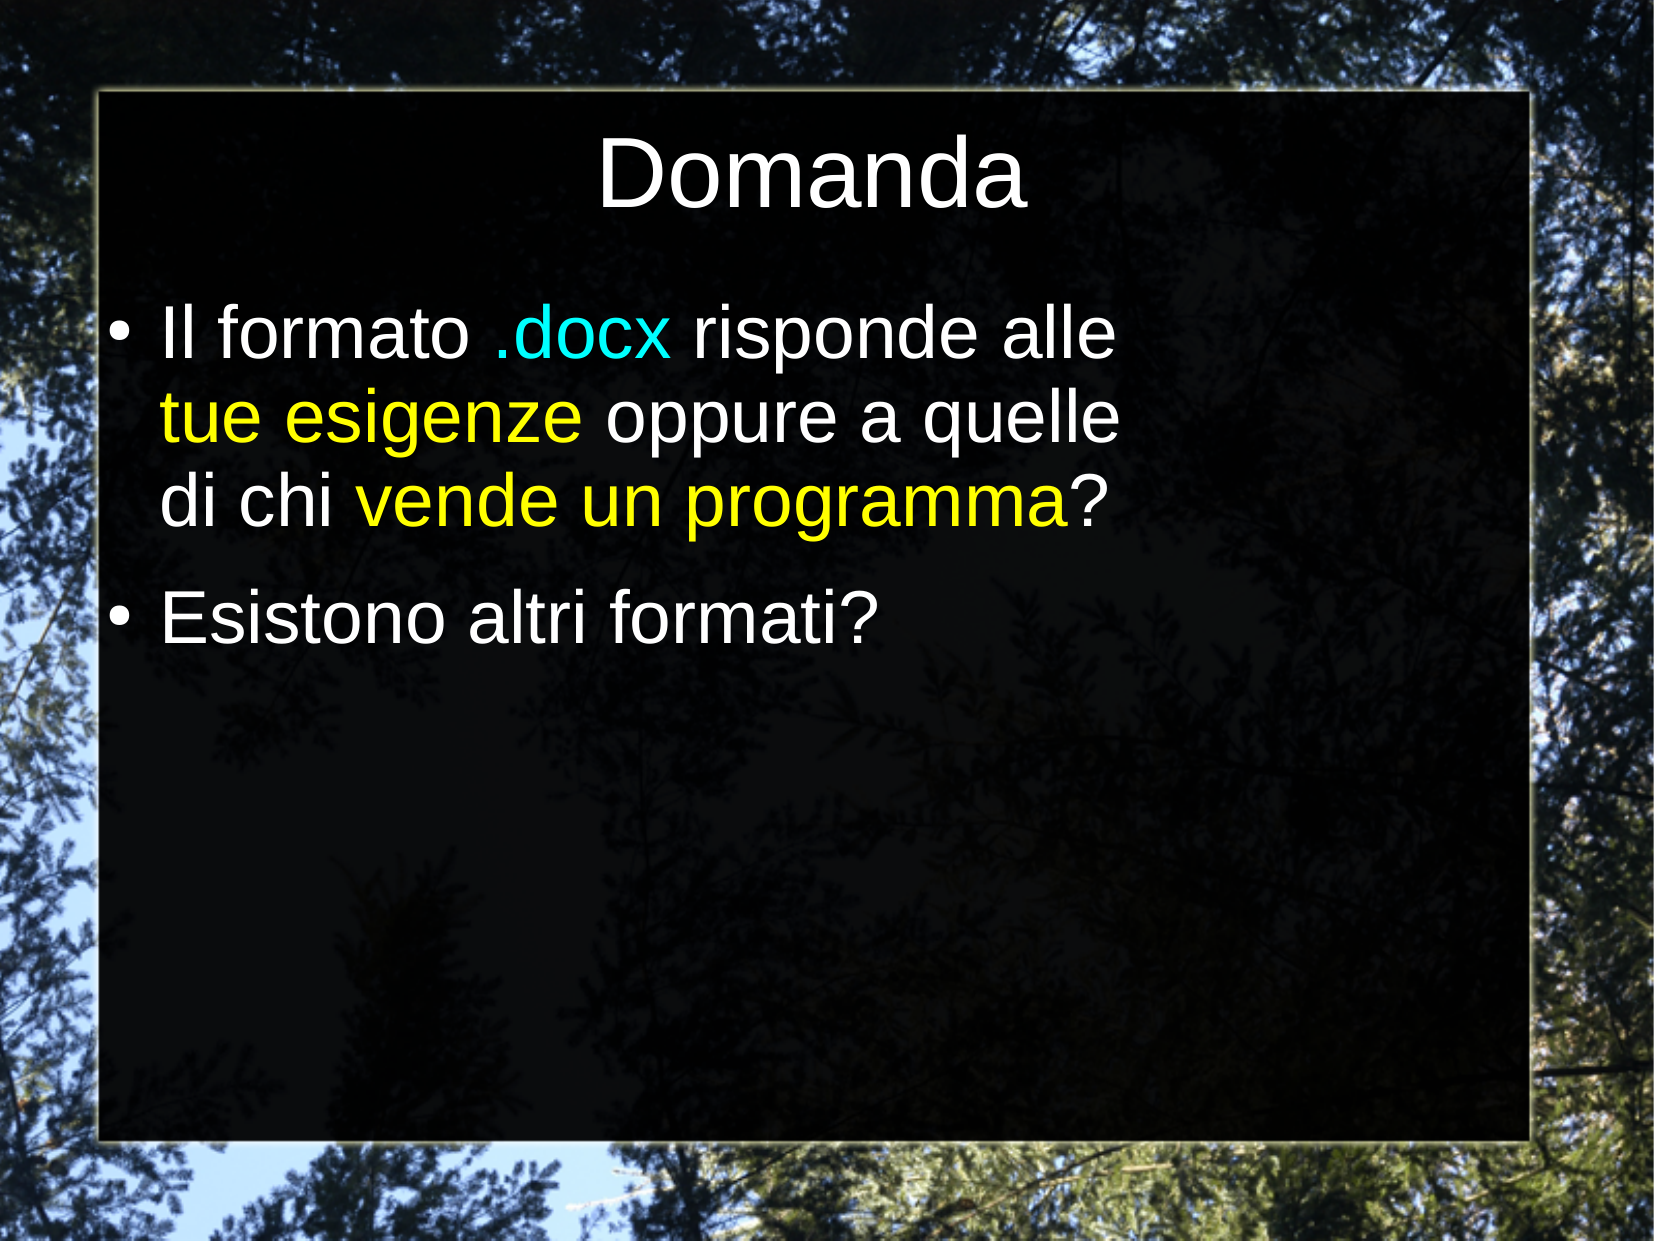

# Domanda
Il formato .docx risponde alle tue esigenze oppure a quelle di chi vende un programma?
Esistono altri formati?